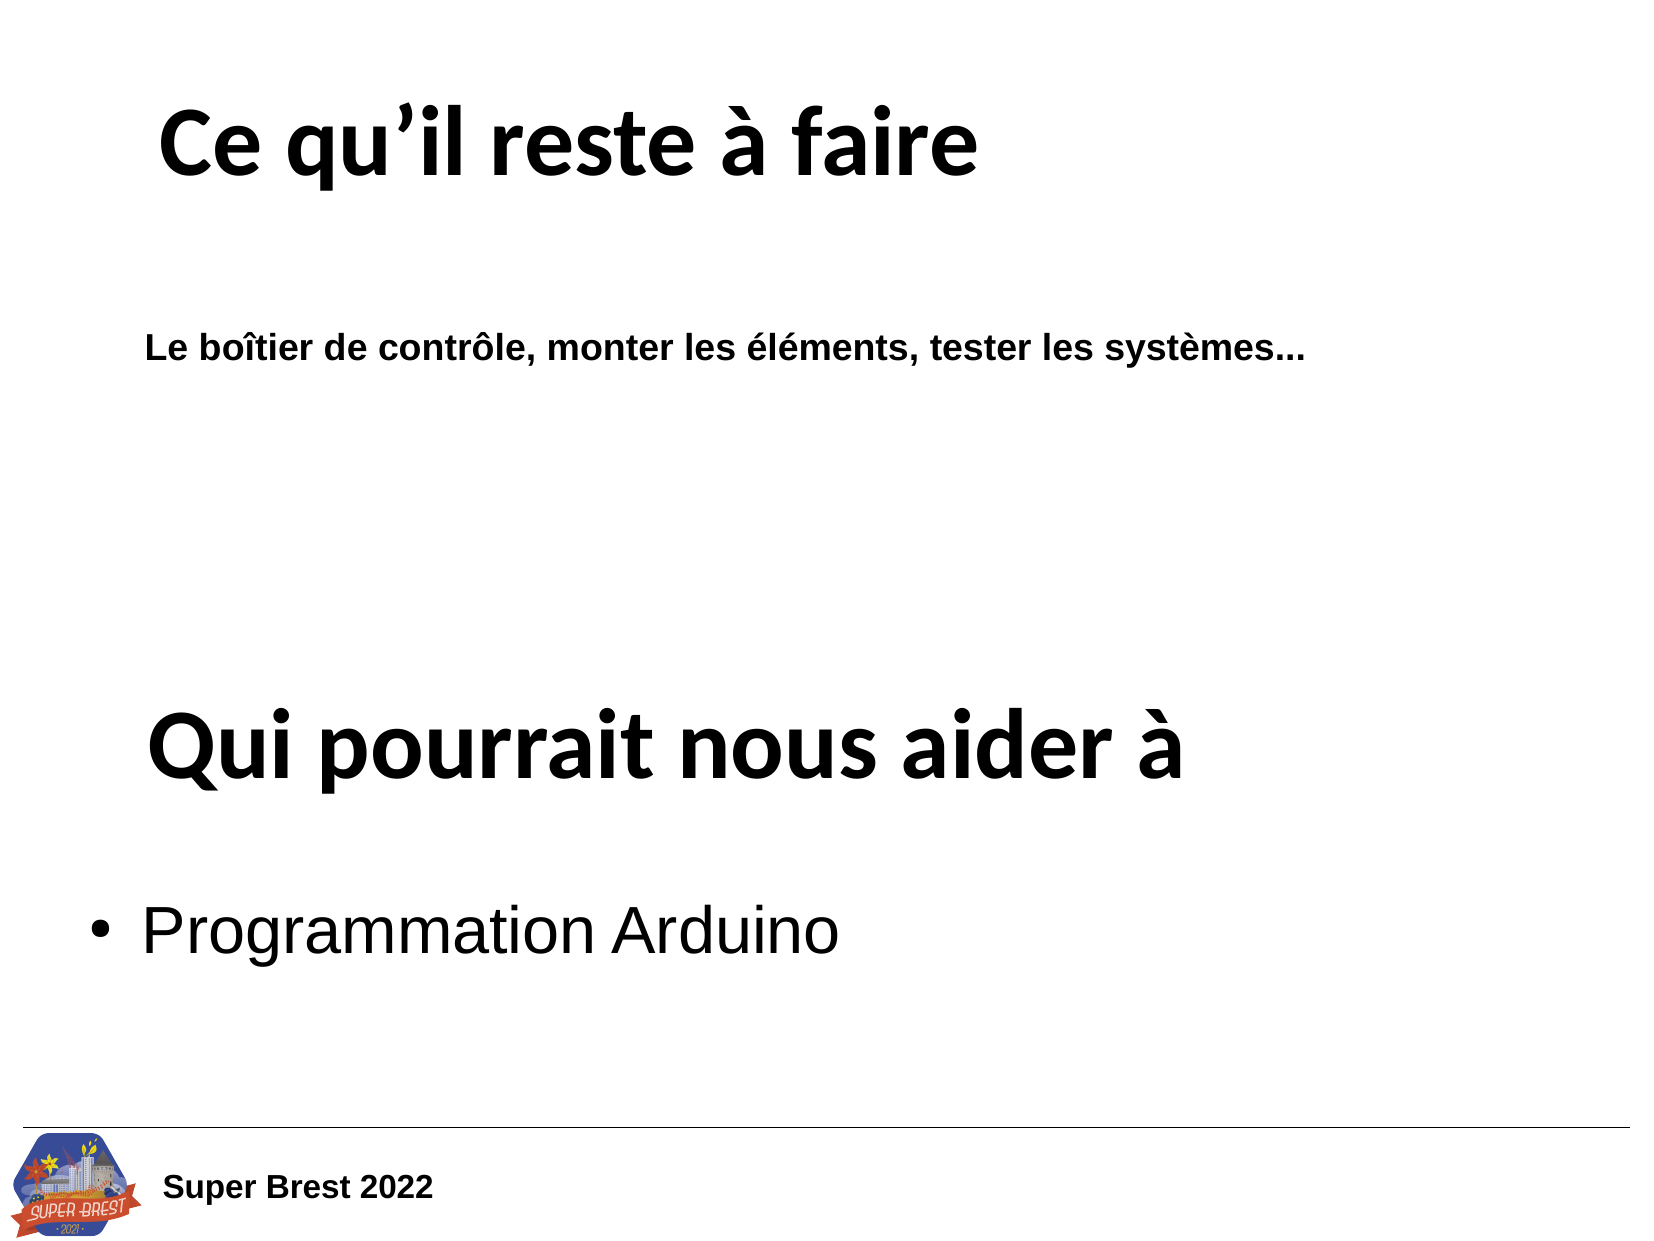

# Ce qu’il reste à faire
Le boîtier de contrôle, monter les éléments, tester les systèmes...
		Qui pourrait nous aider à
Programmation Arduino
Super Brest 2022